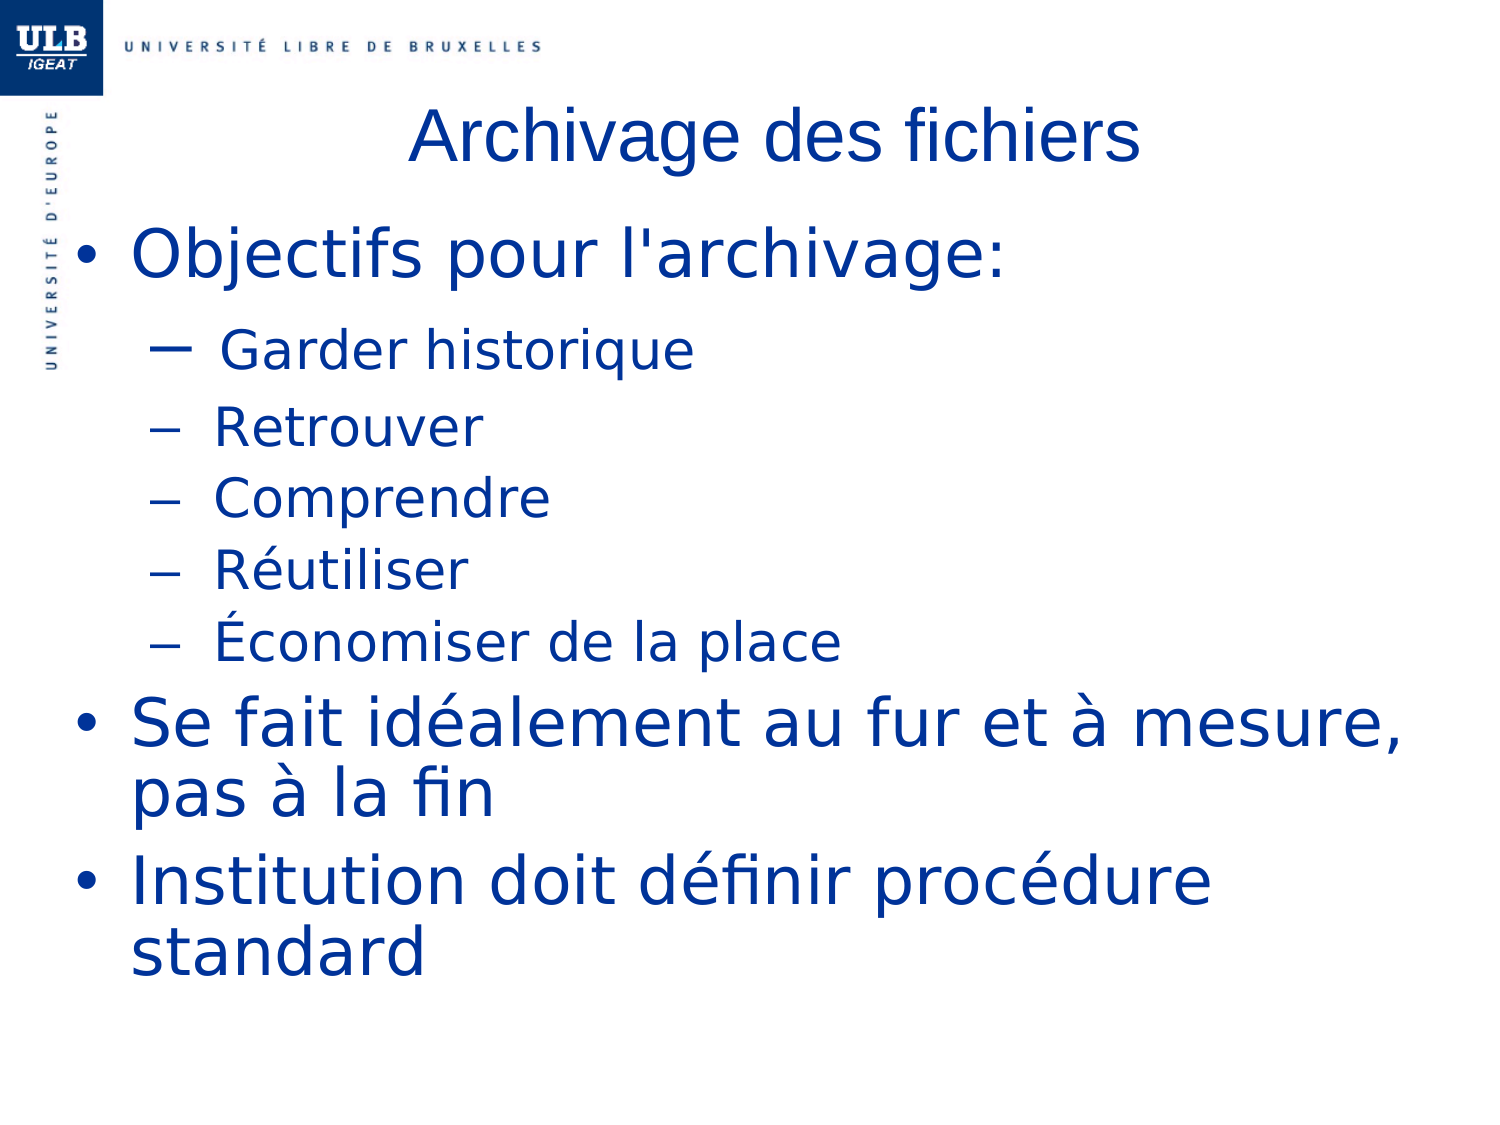

# Archivage des fichiers
Objectifs pour l'archivage:
 Garder historique
 Retrouver
 Comprendre
 Réutiliser
 Économiser de la place
Se fait idéalement au fur et à mesure, pas à la fin
Institution doit définir procédure standard